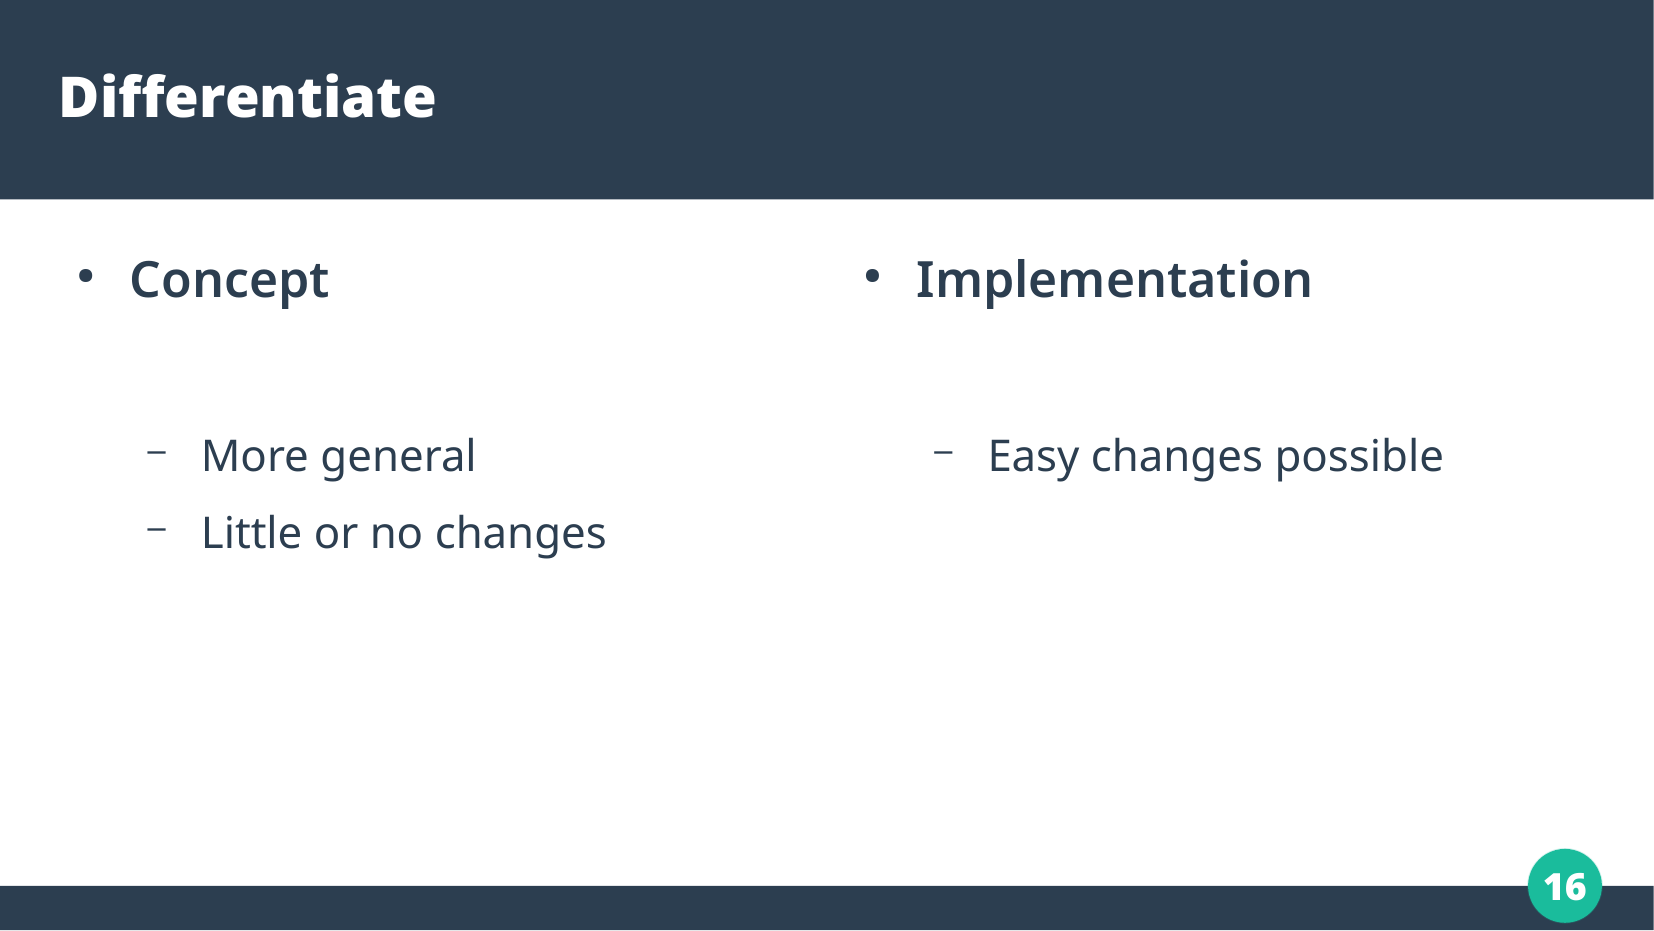

# Differentiate
Concept
More general
Little or no changes
Implementation
Easy changes possible